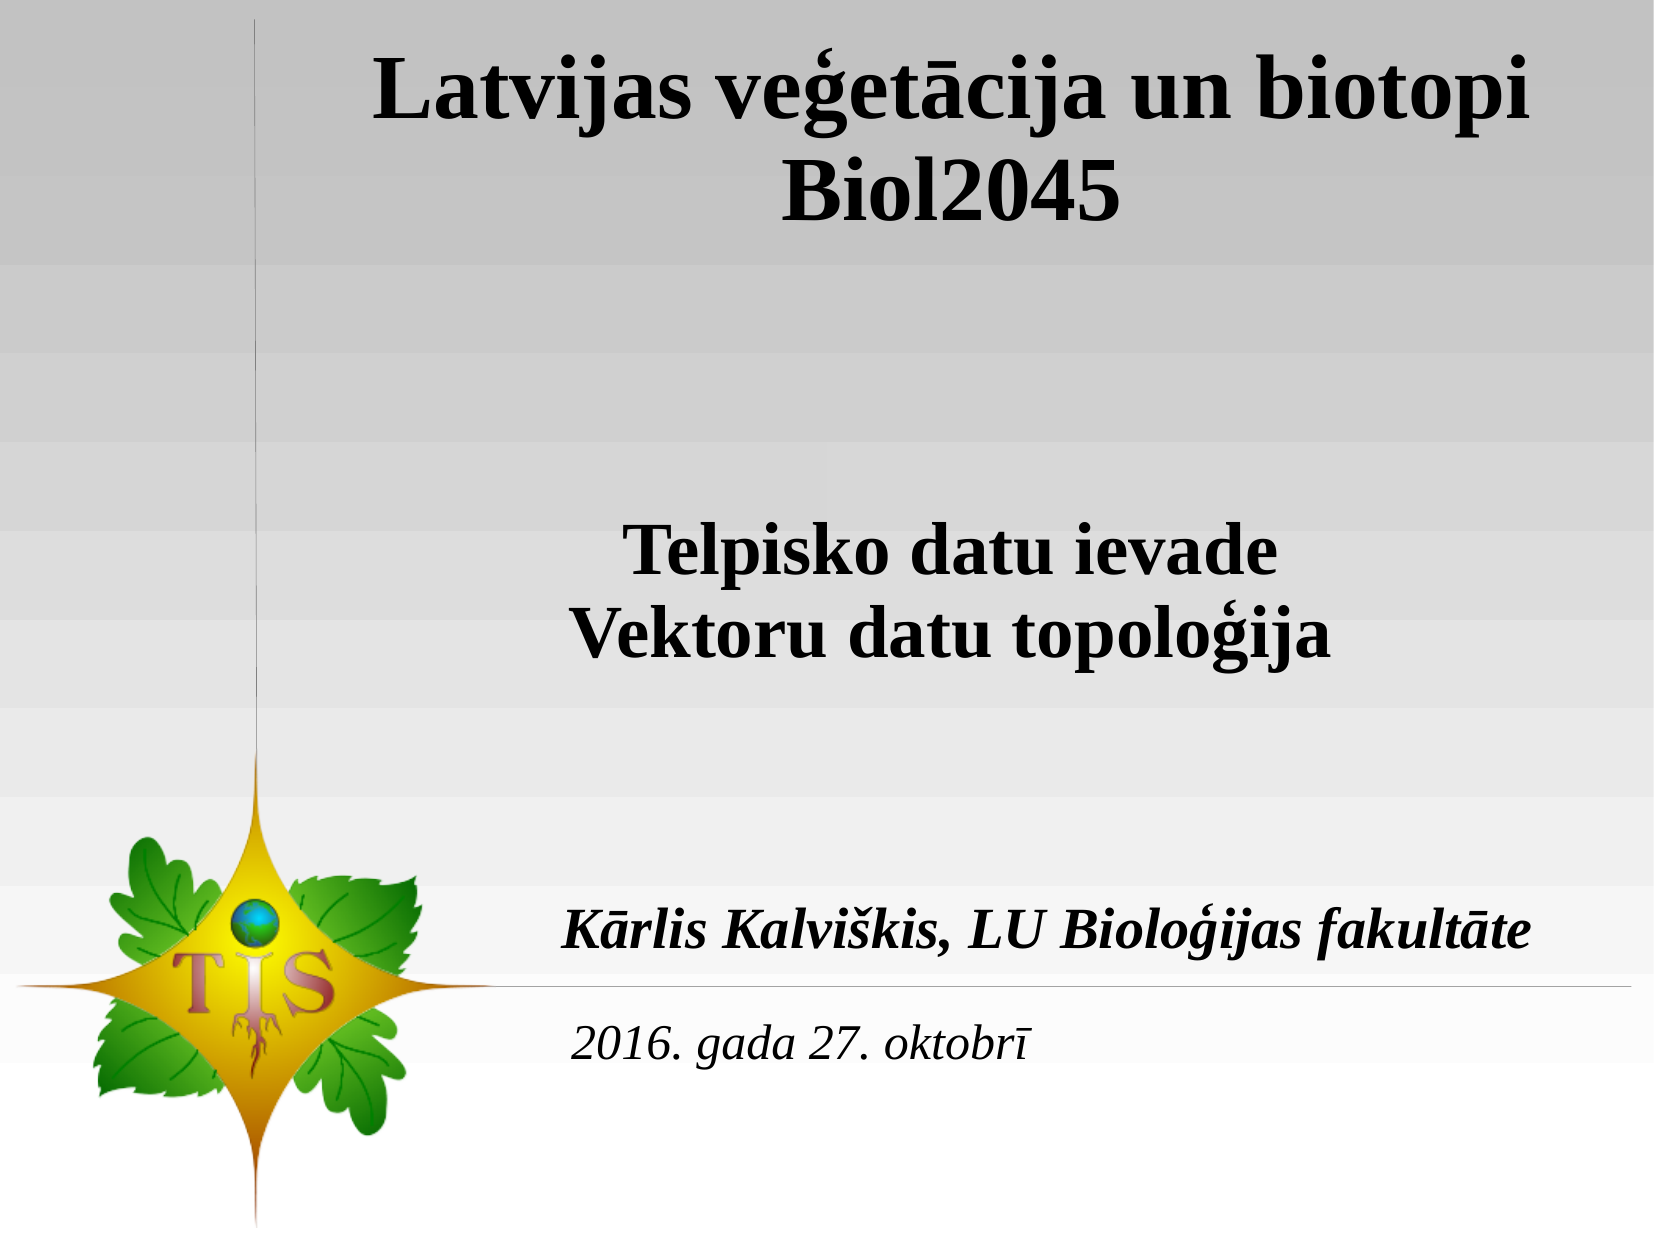

# Telpisko datu ievade Vektoru datu topoloģija
2016. gada 27. oktobrī